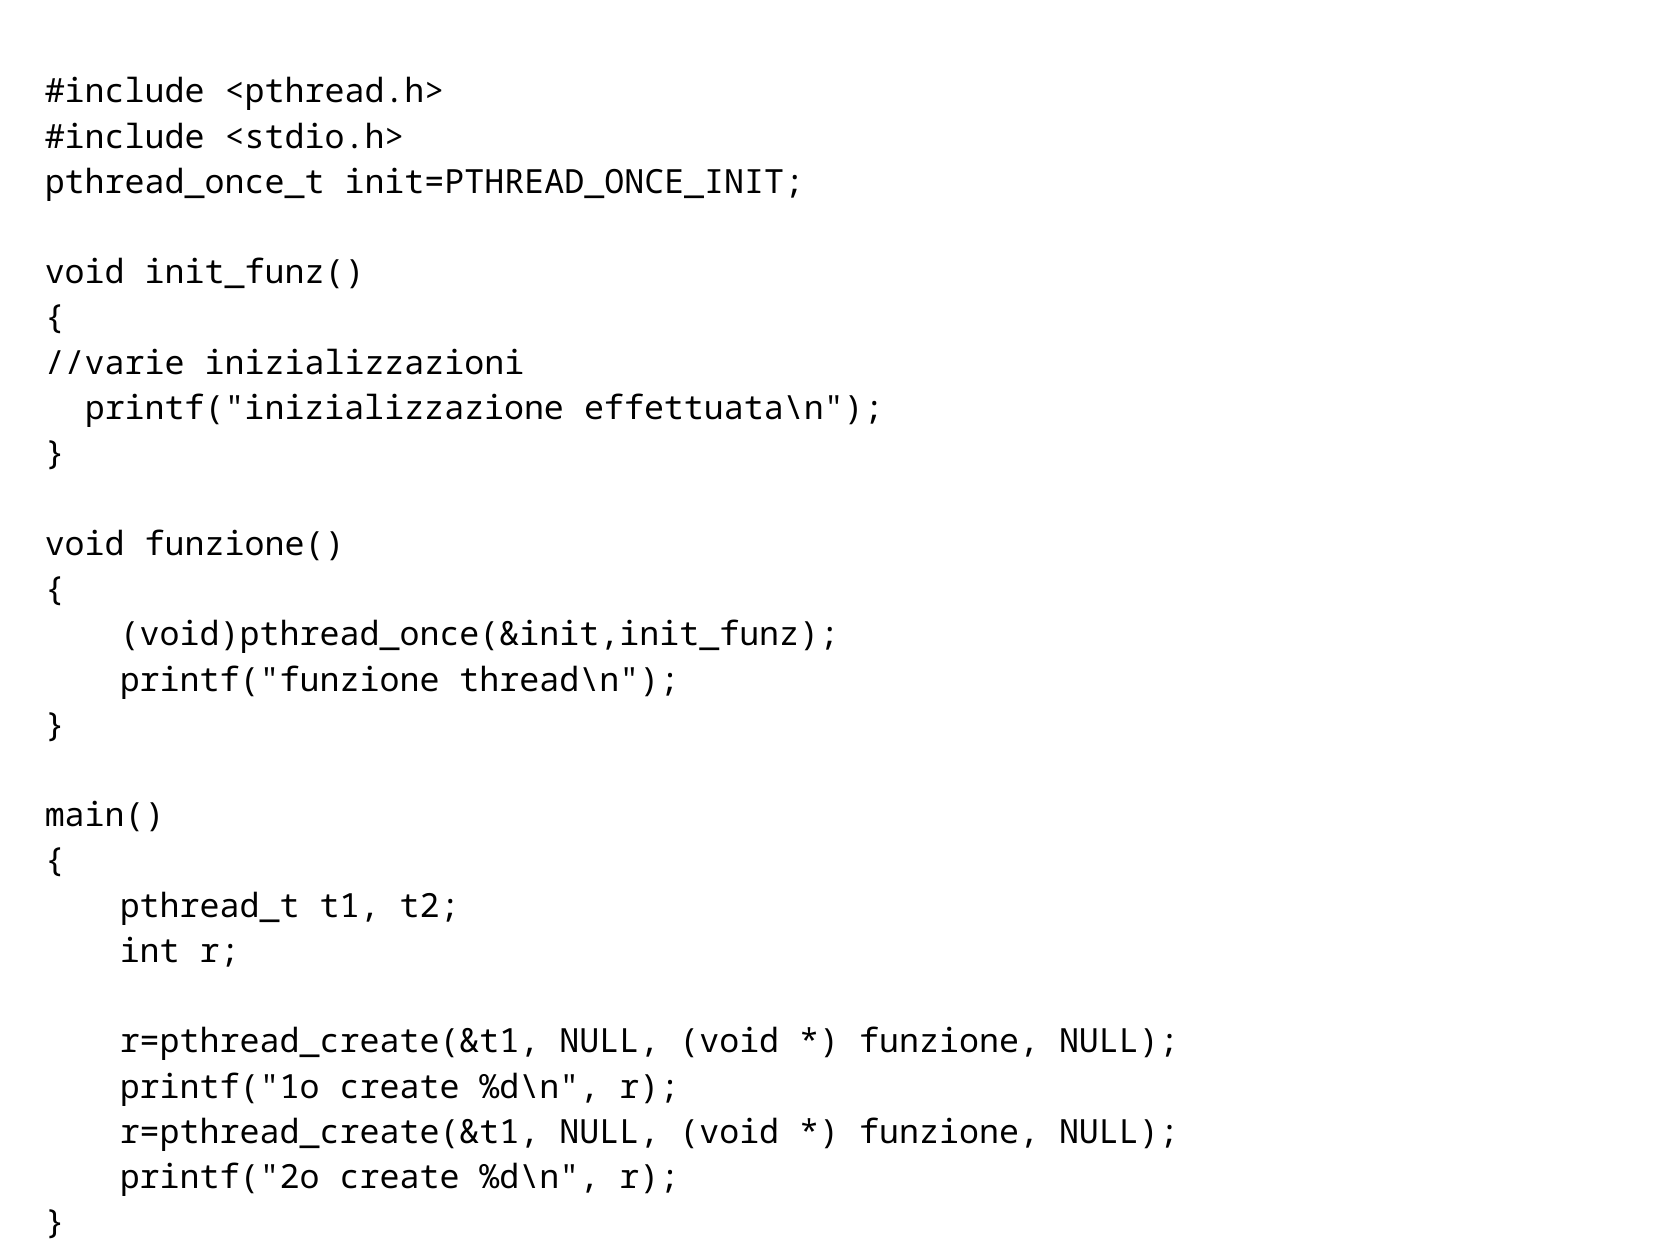

#include <pthread.h>
#include <stdio.h>
pthread_once_t init=PTHREAD_ONCE_INIT;
void init_funz()
{
//varie inizializzazioni
 printf("inizializzazione effettuata\n");
}
void funzione()
{
	(void)pthread_once(&init,init_funz);
 	printf("funzione thread\n");
}
main()
{
	pthread_t t1, t2;
	int r;
	r=pthread_create(&t1, NULL, (void *) funzione, NULL);
	printf("1o create %d\n", r);
	r=pthread_create(&t1, NULL, (void *) funzione, NULL);
	printf("2o create %d\n", r);
}